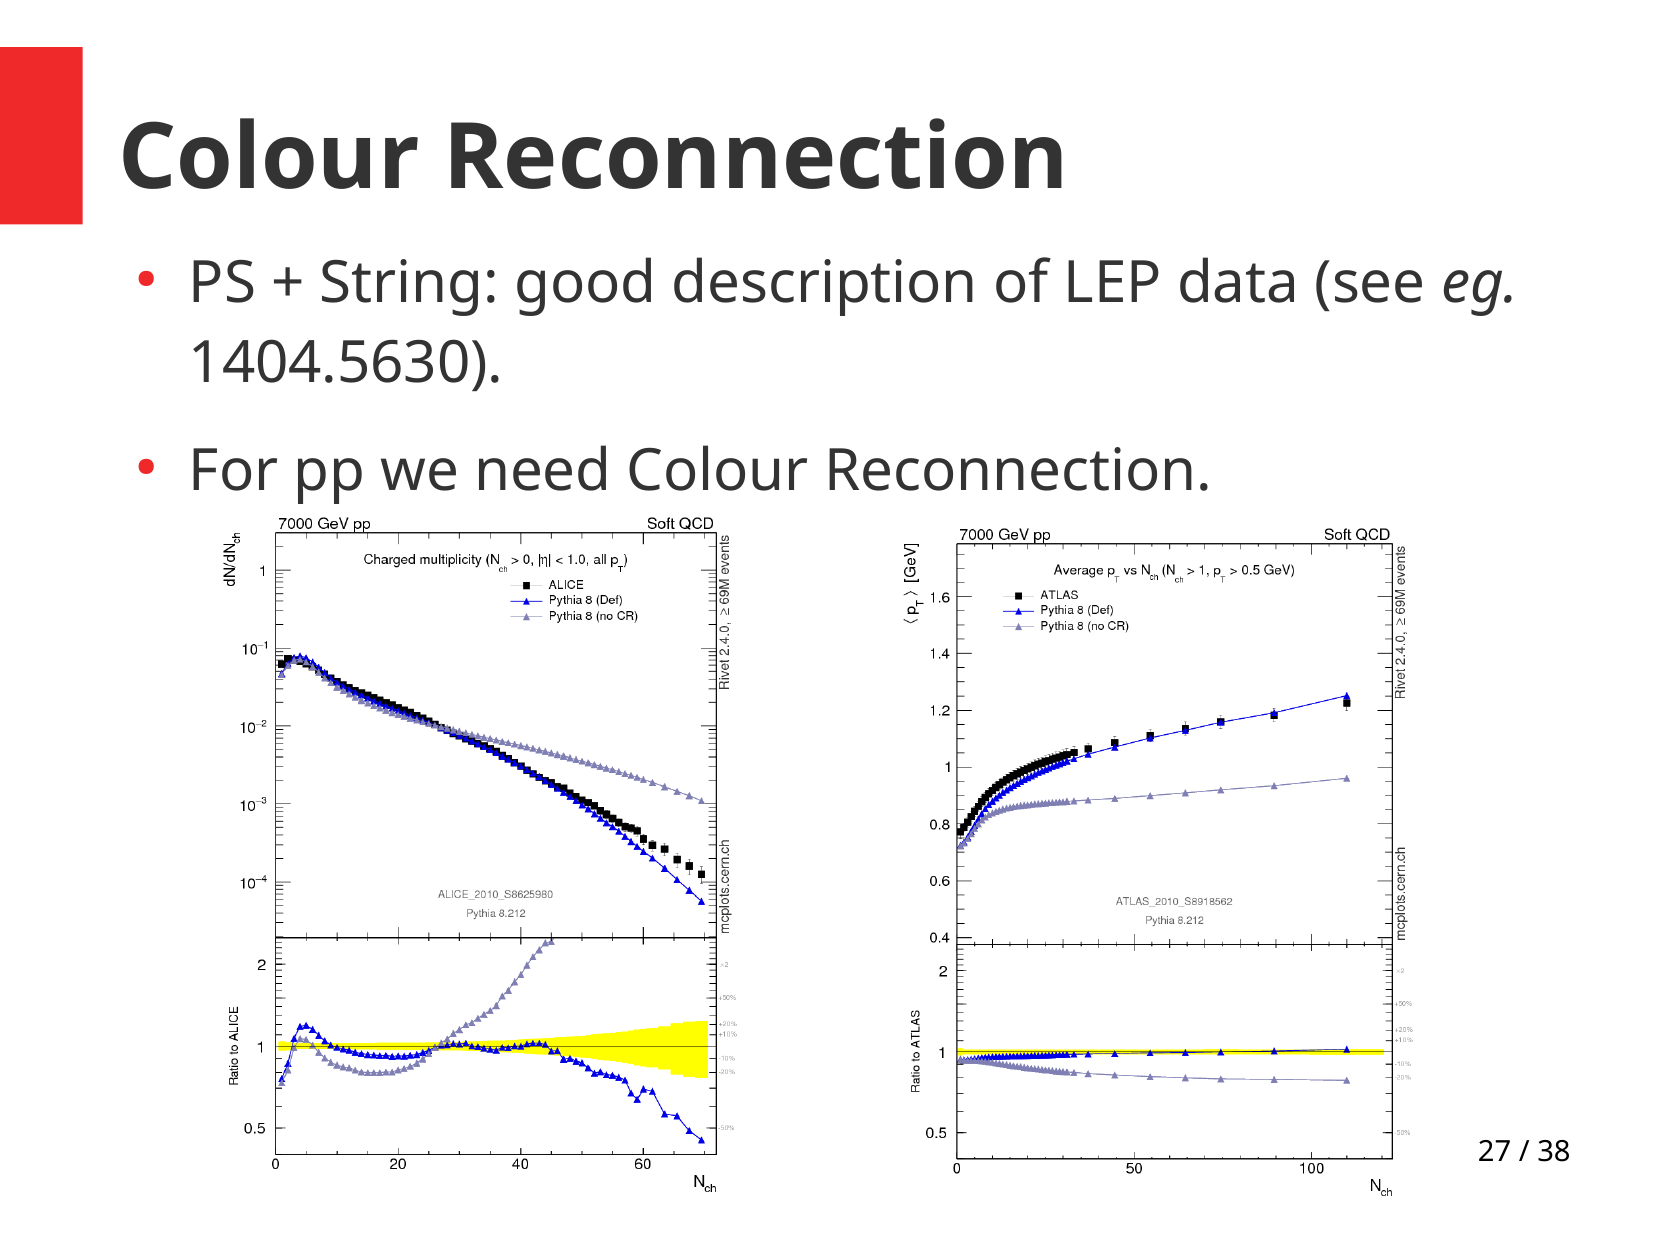

# Colour Reconnection
PS + String: good description of LEP data (see eg. 1404.5630).
For pp we need Colour Reconnection.
27